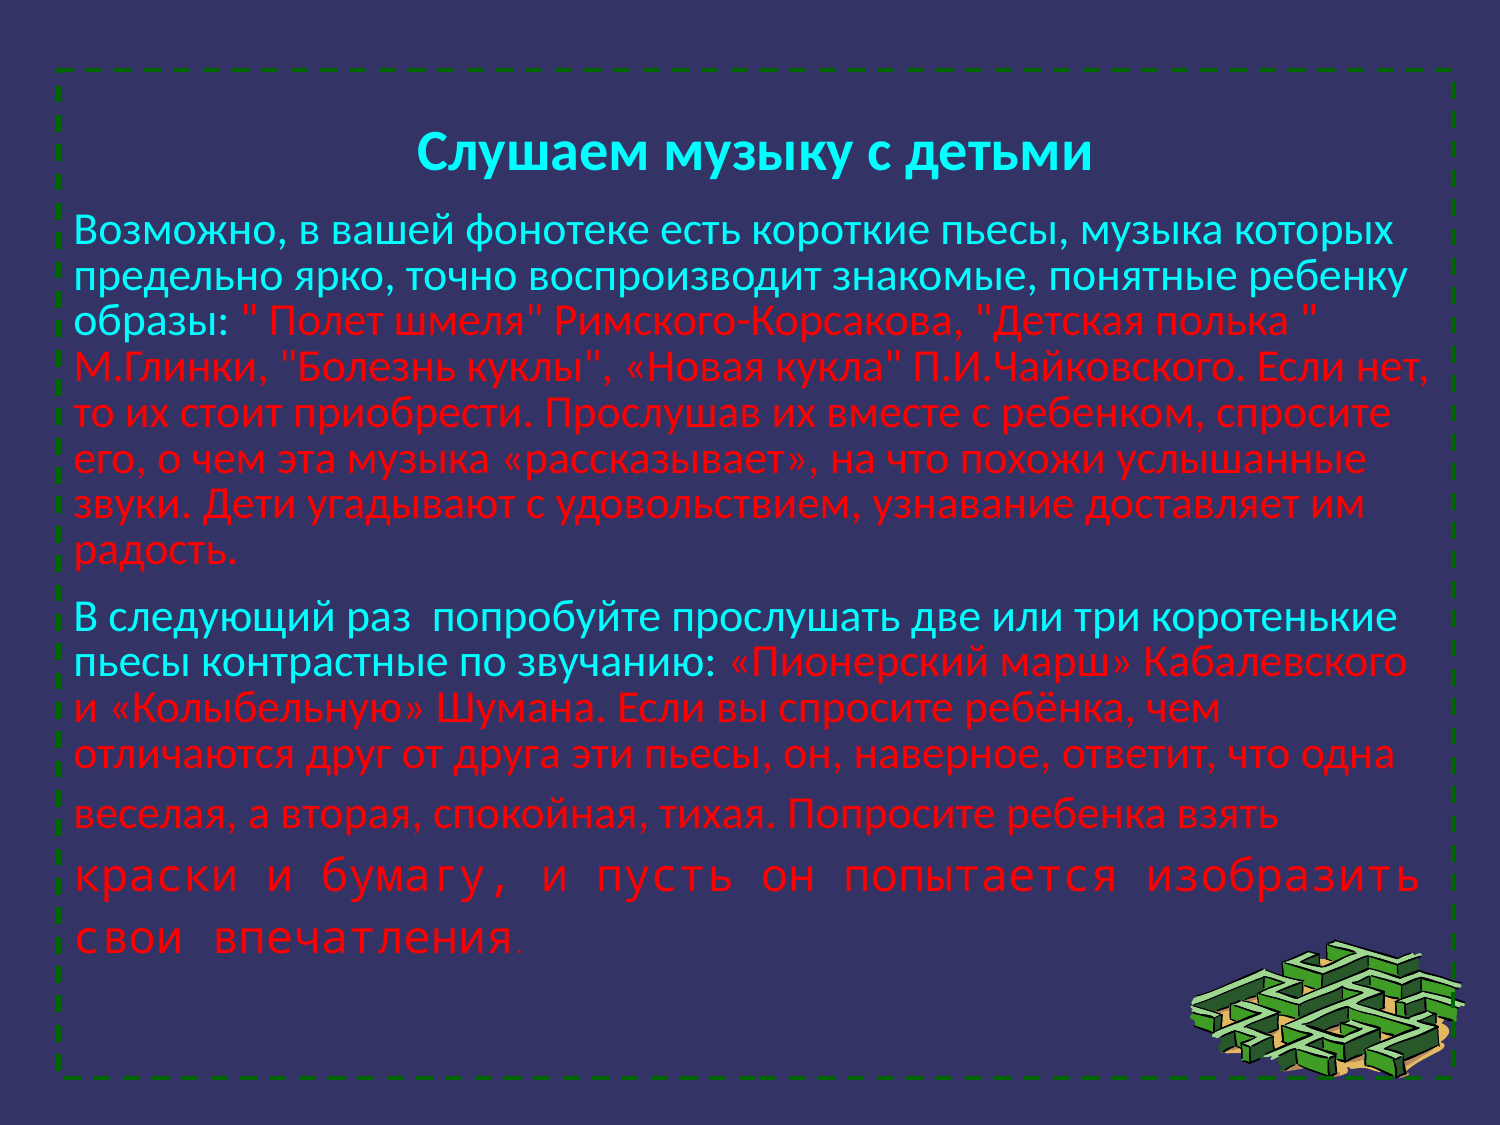

Слушаем музыку с детьми
Возможно, в вашей фонотеке есть короткие пьесы, музыка которых предельно ярко, точно воспроизводит знакомые, понятные ребенку образы: " Полет шмеля" Римского-Корсакова, "Детская полька " М.Глинки, "Болезнь куклы", «Новая кукла" П.И.Чайковского. Если нет, то их стоит приобрести. Прослушав их вместе с ребенком, спросите его, о чем эта музыка «рассказывает», на что похожи услышанные звуки. Дети угадывают с удовольствием, узнавание доставляет им радость.
В следующий раз попробуйте прослушать две или три коротенькие пьесы контрастные по звучанию: «Пионерский марш» Кабалевского и «Колыбельную» Шумана. Если вы спросите ребёнка, чем отличаются друг от друга эти пьесы, он, наверное, ответит, что одна веселая, а вторая, спокойная, тихая. Попросите ребенка взять краски и бумагу, и пусть он попытается изобразить свои впечатления.
#